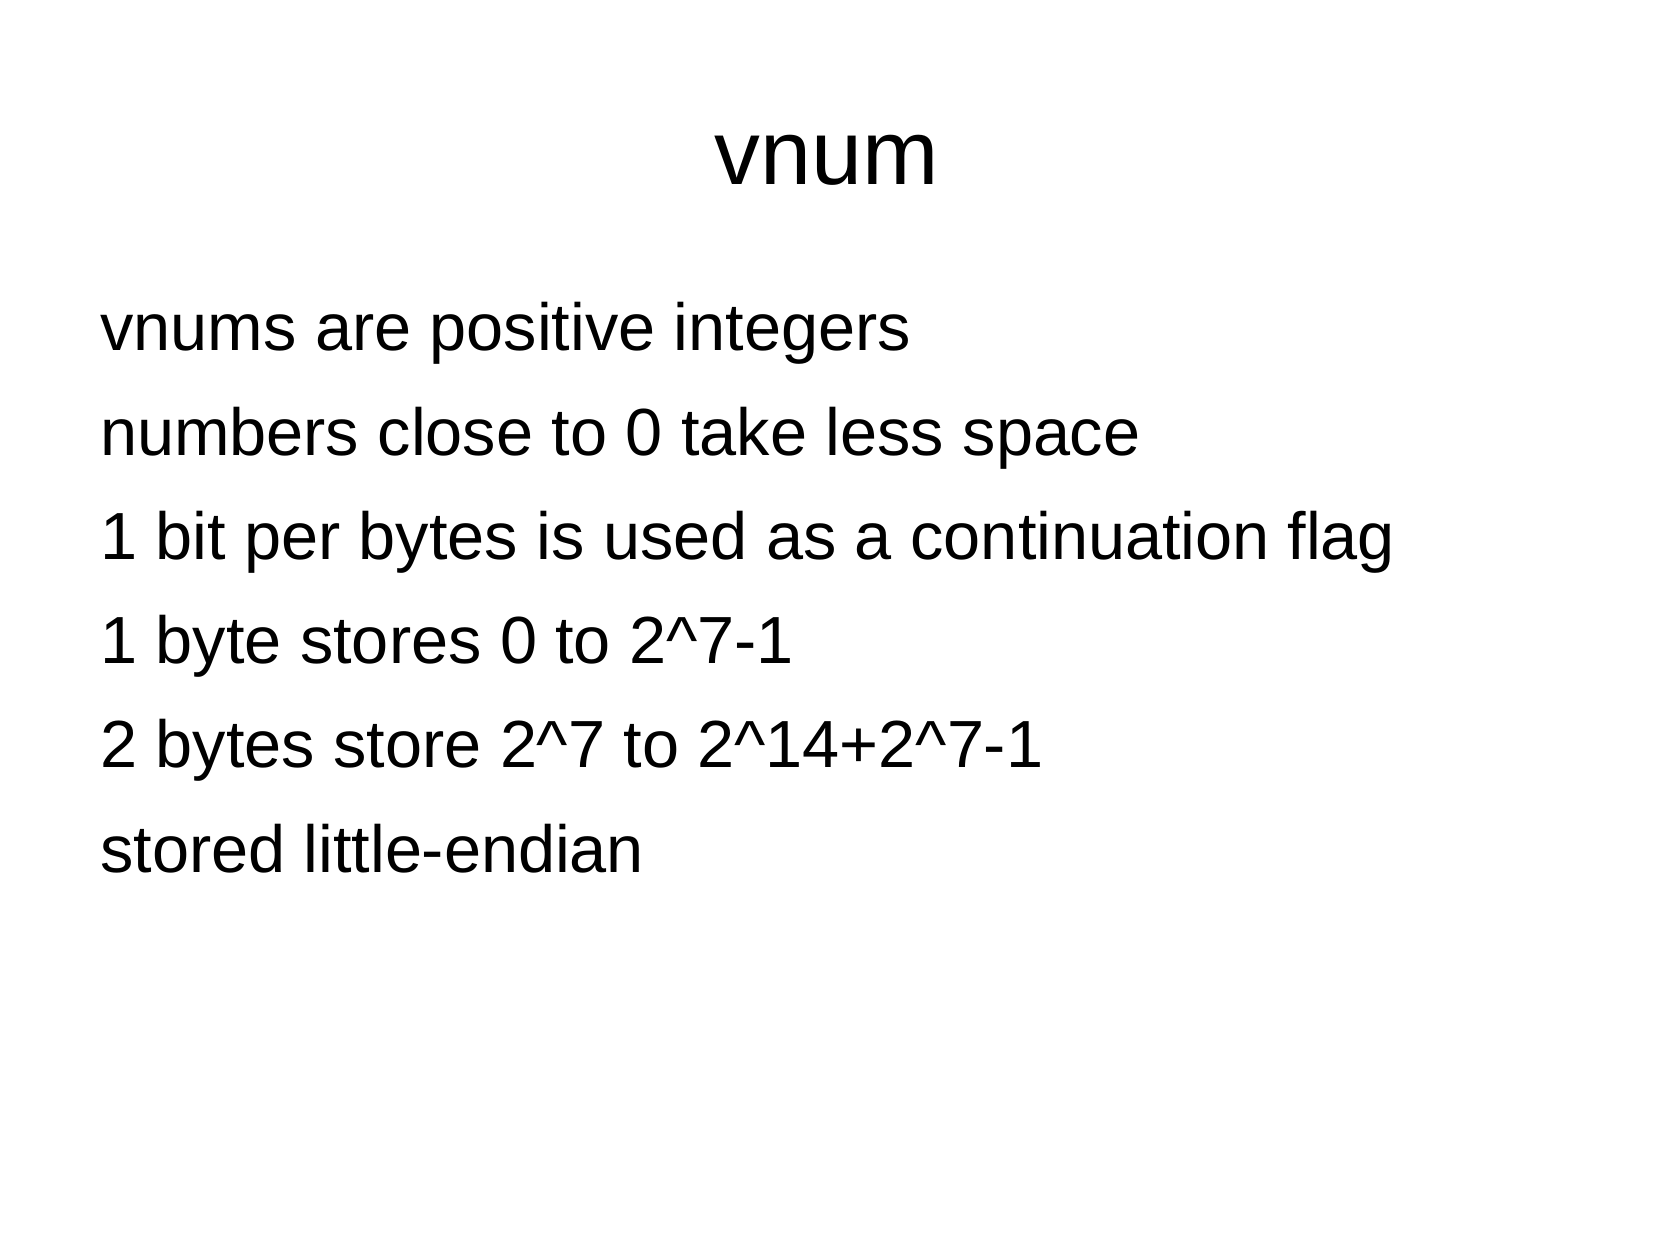

# vnum
vnums are positive integers
numbers close to 0 take less space
1 bit per bytes is used as a continuation flag
1 byte stores 0 to 2^7-1
2 bytes store 2^7 to 2^14+2^7-1
stored little-endian